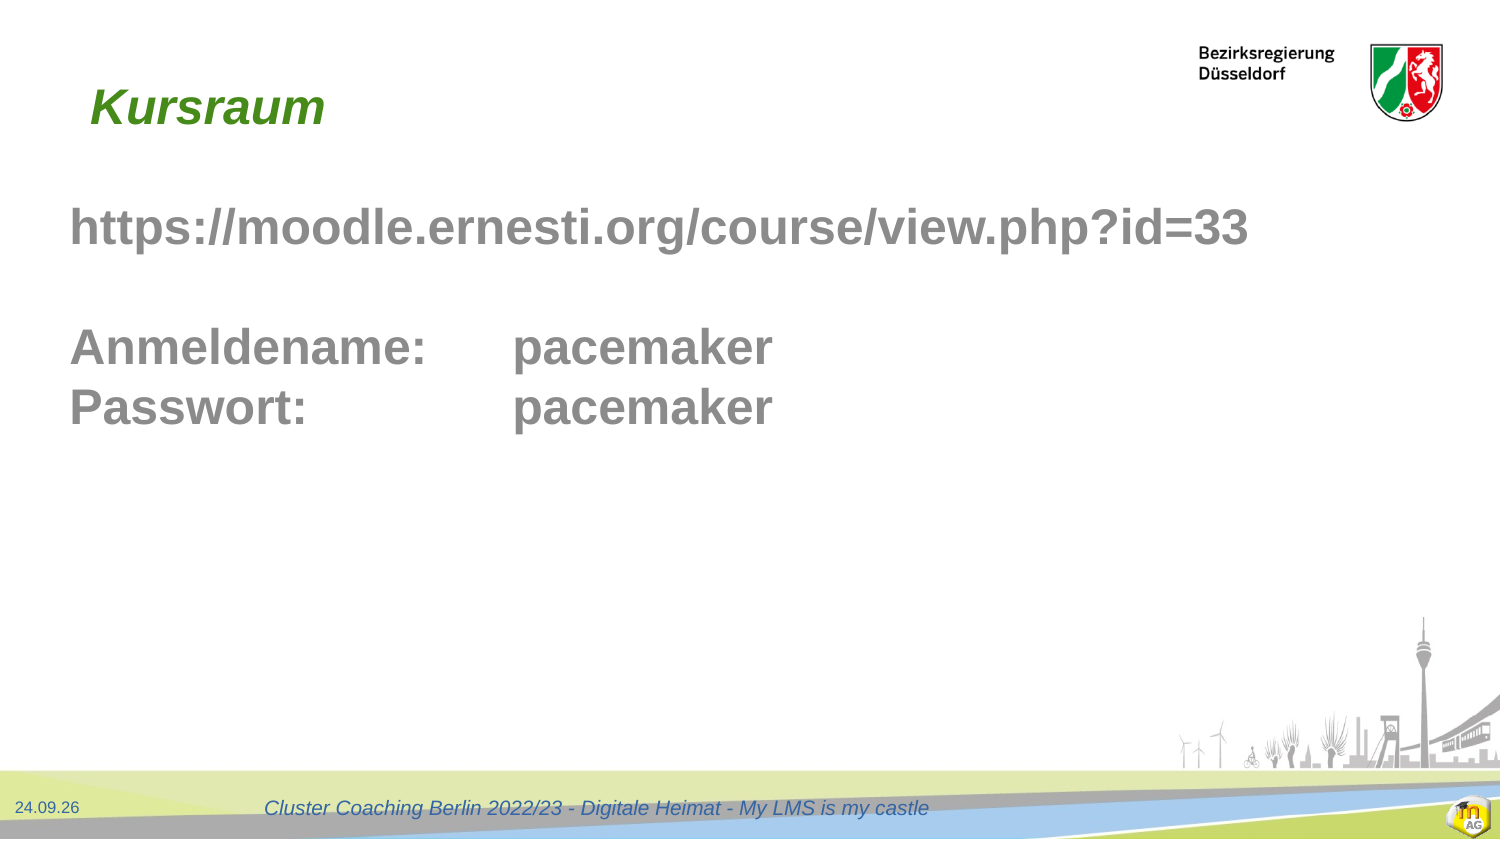

# Kursraum
https://moodle.ernesti.org/course/view.php?id=33
Anmeldename: 	pacemaker
Passwort: 	pacemaker